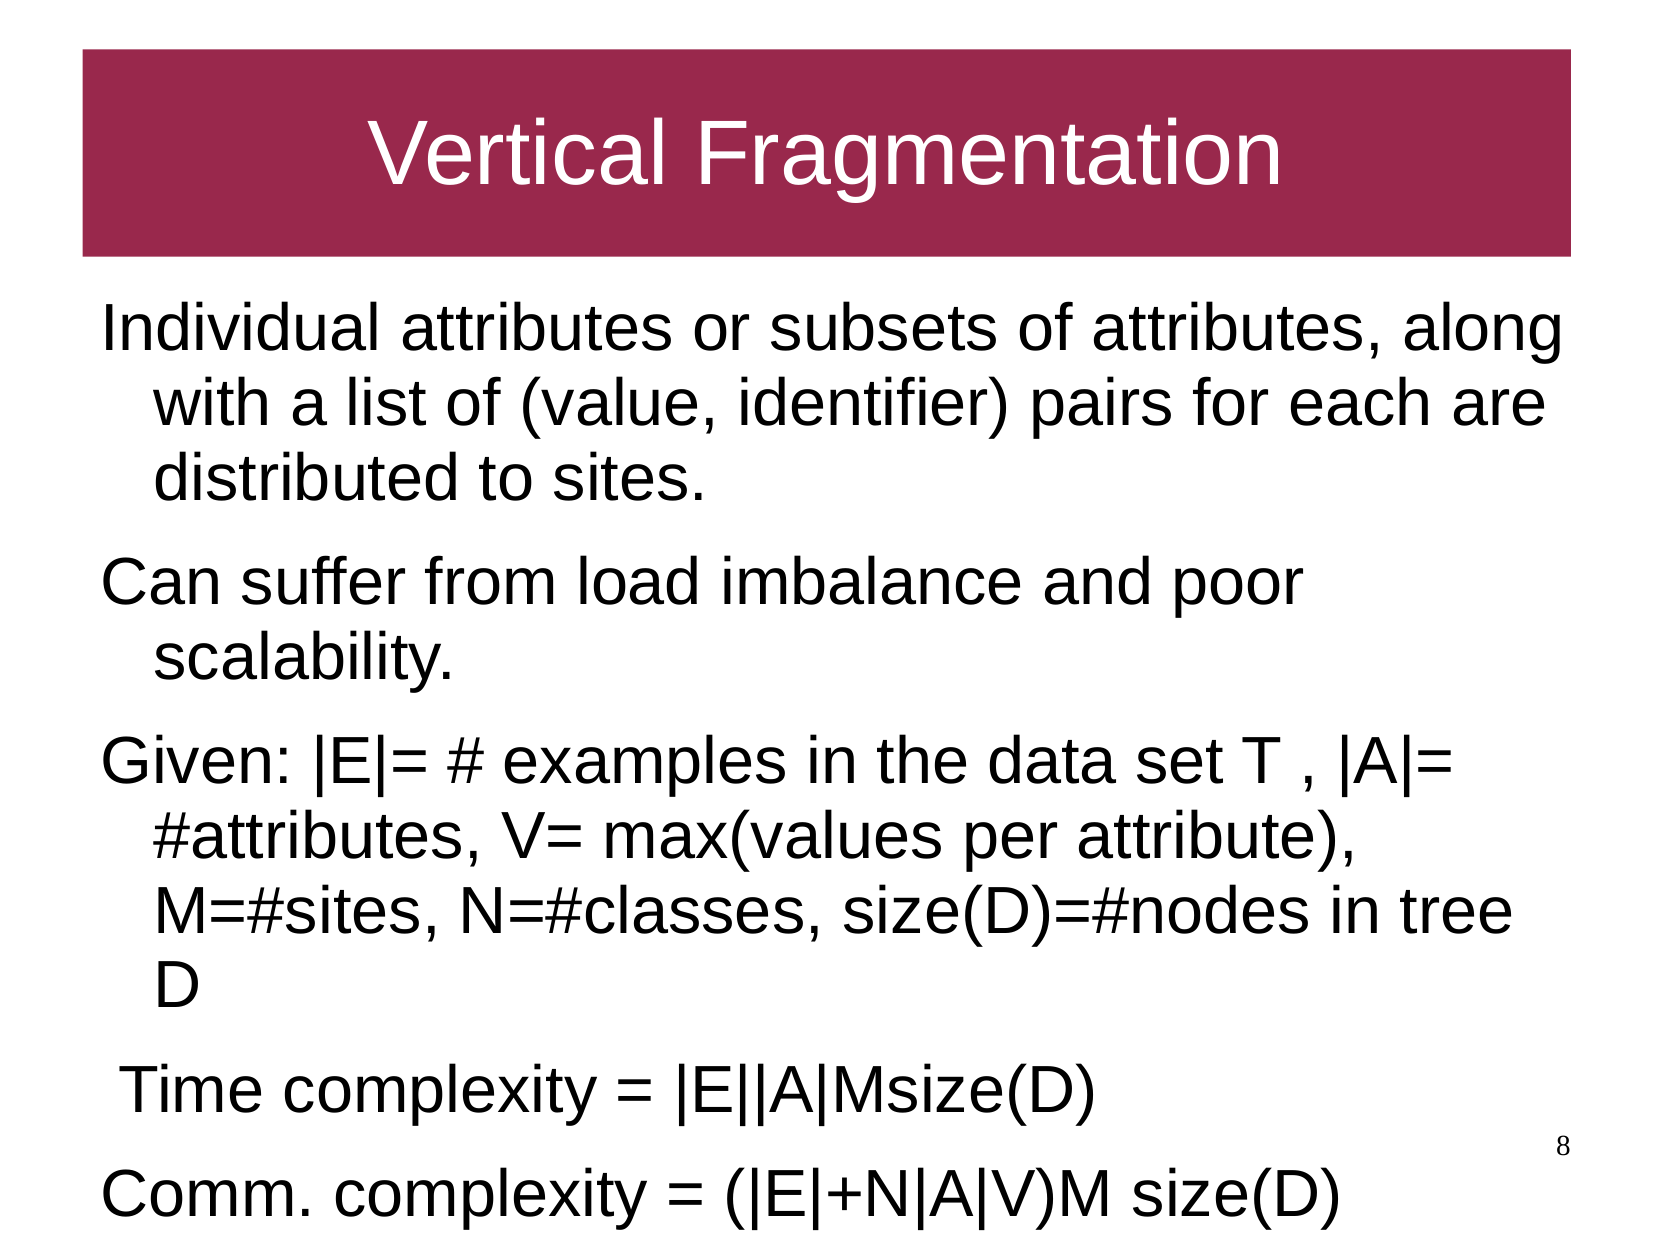

# Vertical Fragmentation
Individual attributes or subsets of attributes, along with a list of (value, identifier) pairs for each are distributed to sites.
Can suffer from load imbalance and poor scalability.
Given: |E|= # examples in the data set T , |A|= #attributes, V= max(values per attribute), M=#sites, N=#classes, size(D)=#nodes in tree D
 Time complexity = |E||A|Msize(D)
Comm. complexity = (|E|+N|A|V)M size(D)
8